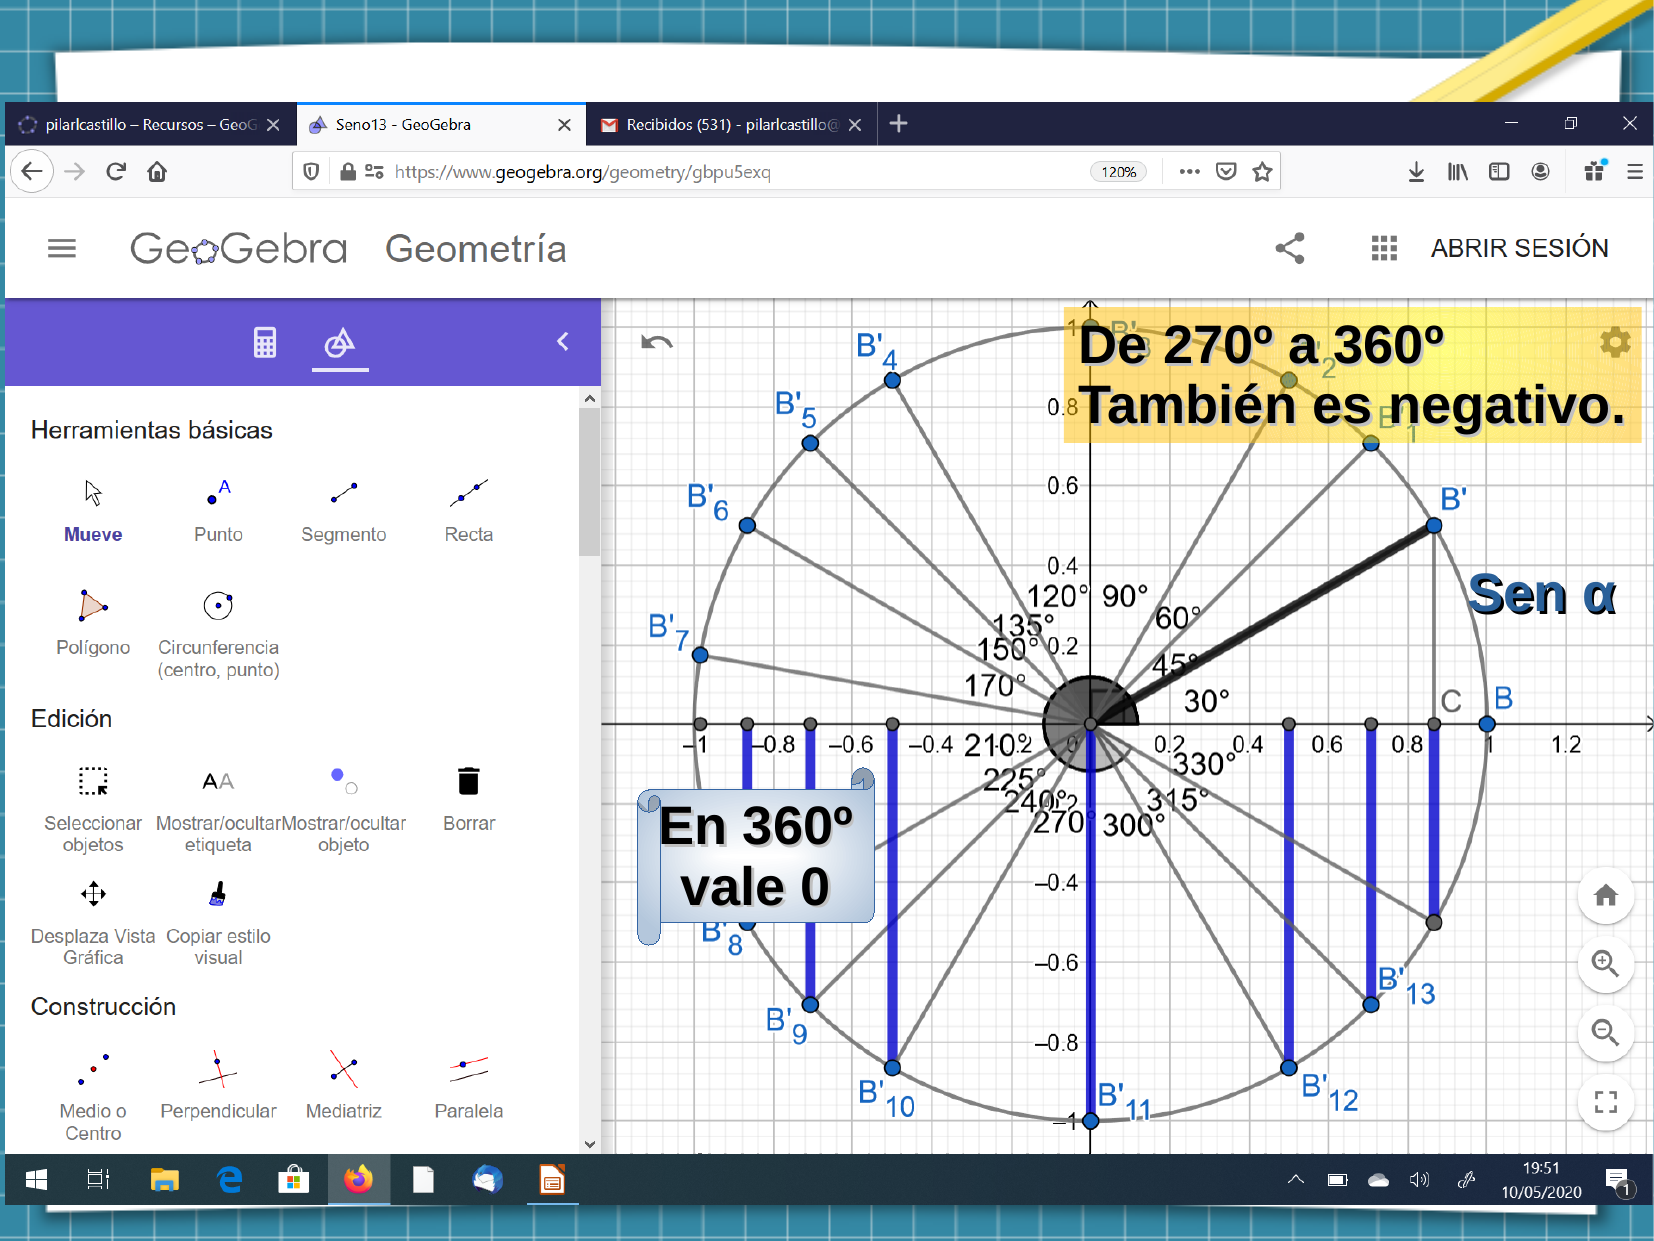

De 270º a 360º
También es negativo.
Sen α
En 360º
vale 0